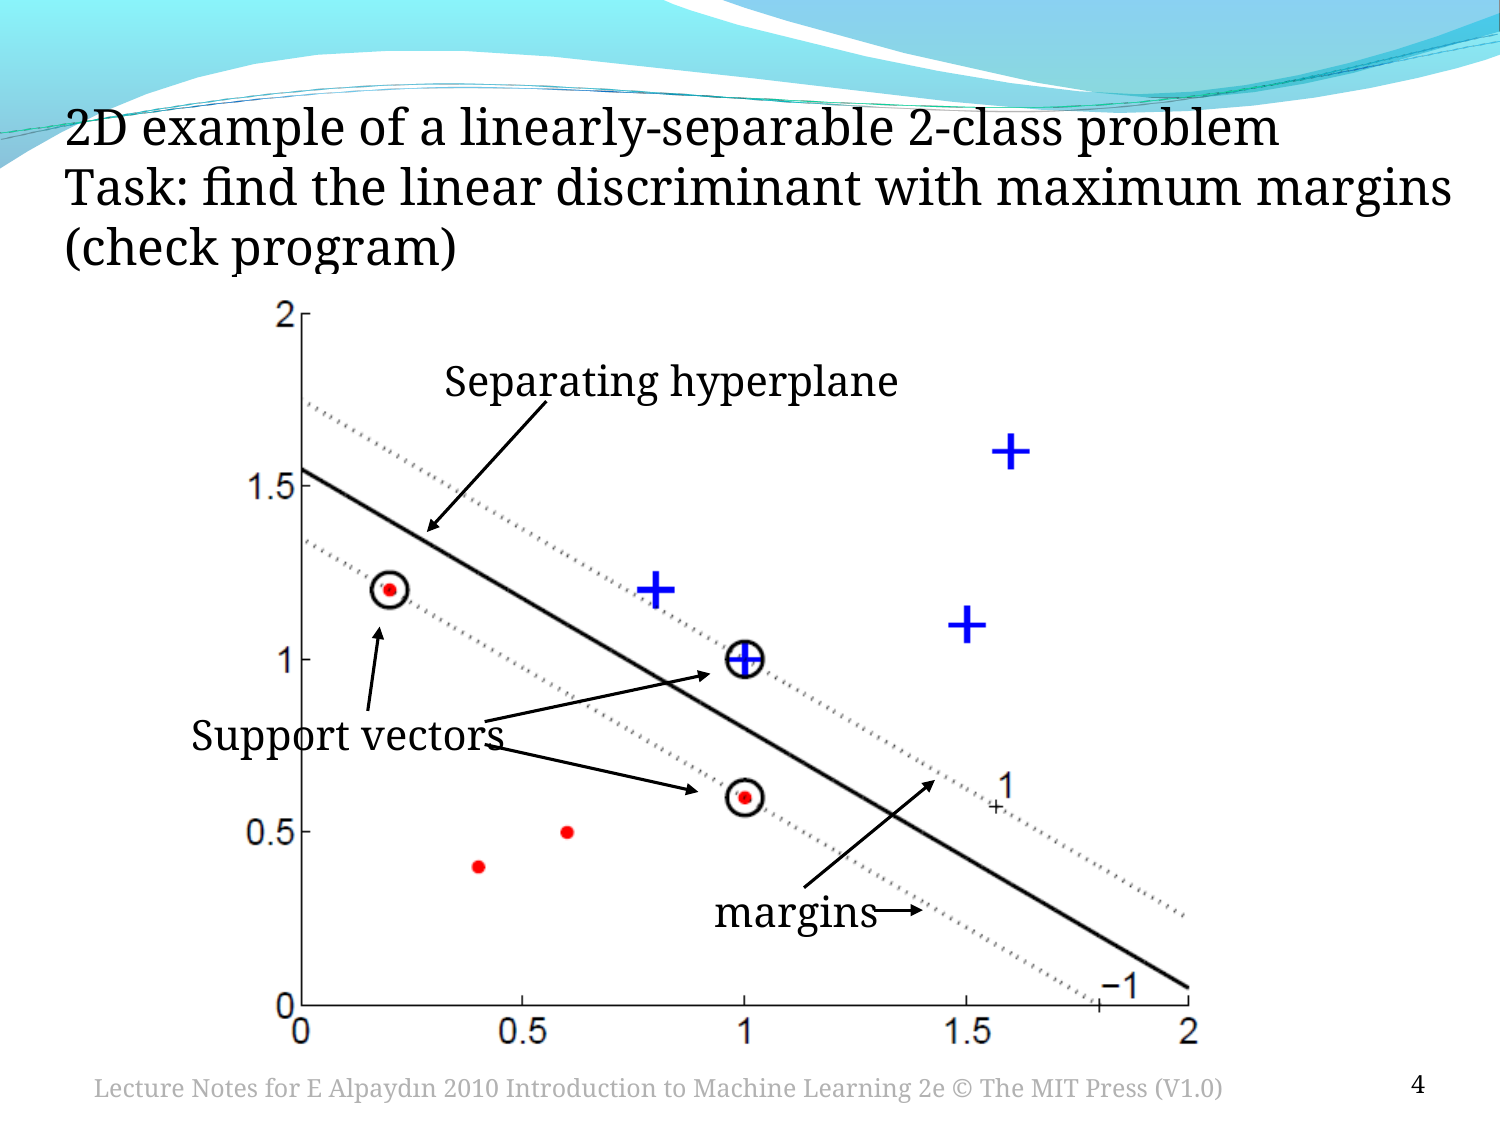

2D example of a linearly-separable 2-class problem
Task: find the linear discriminant with maximum margins
(check program)
Separating hyperplane
Support vectors
margins
Lecture Notes for E Alpaydın 2010 Introduction to Machine Learning 2e © The MIT Press (V1.0)